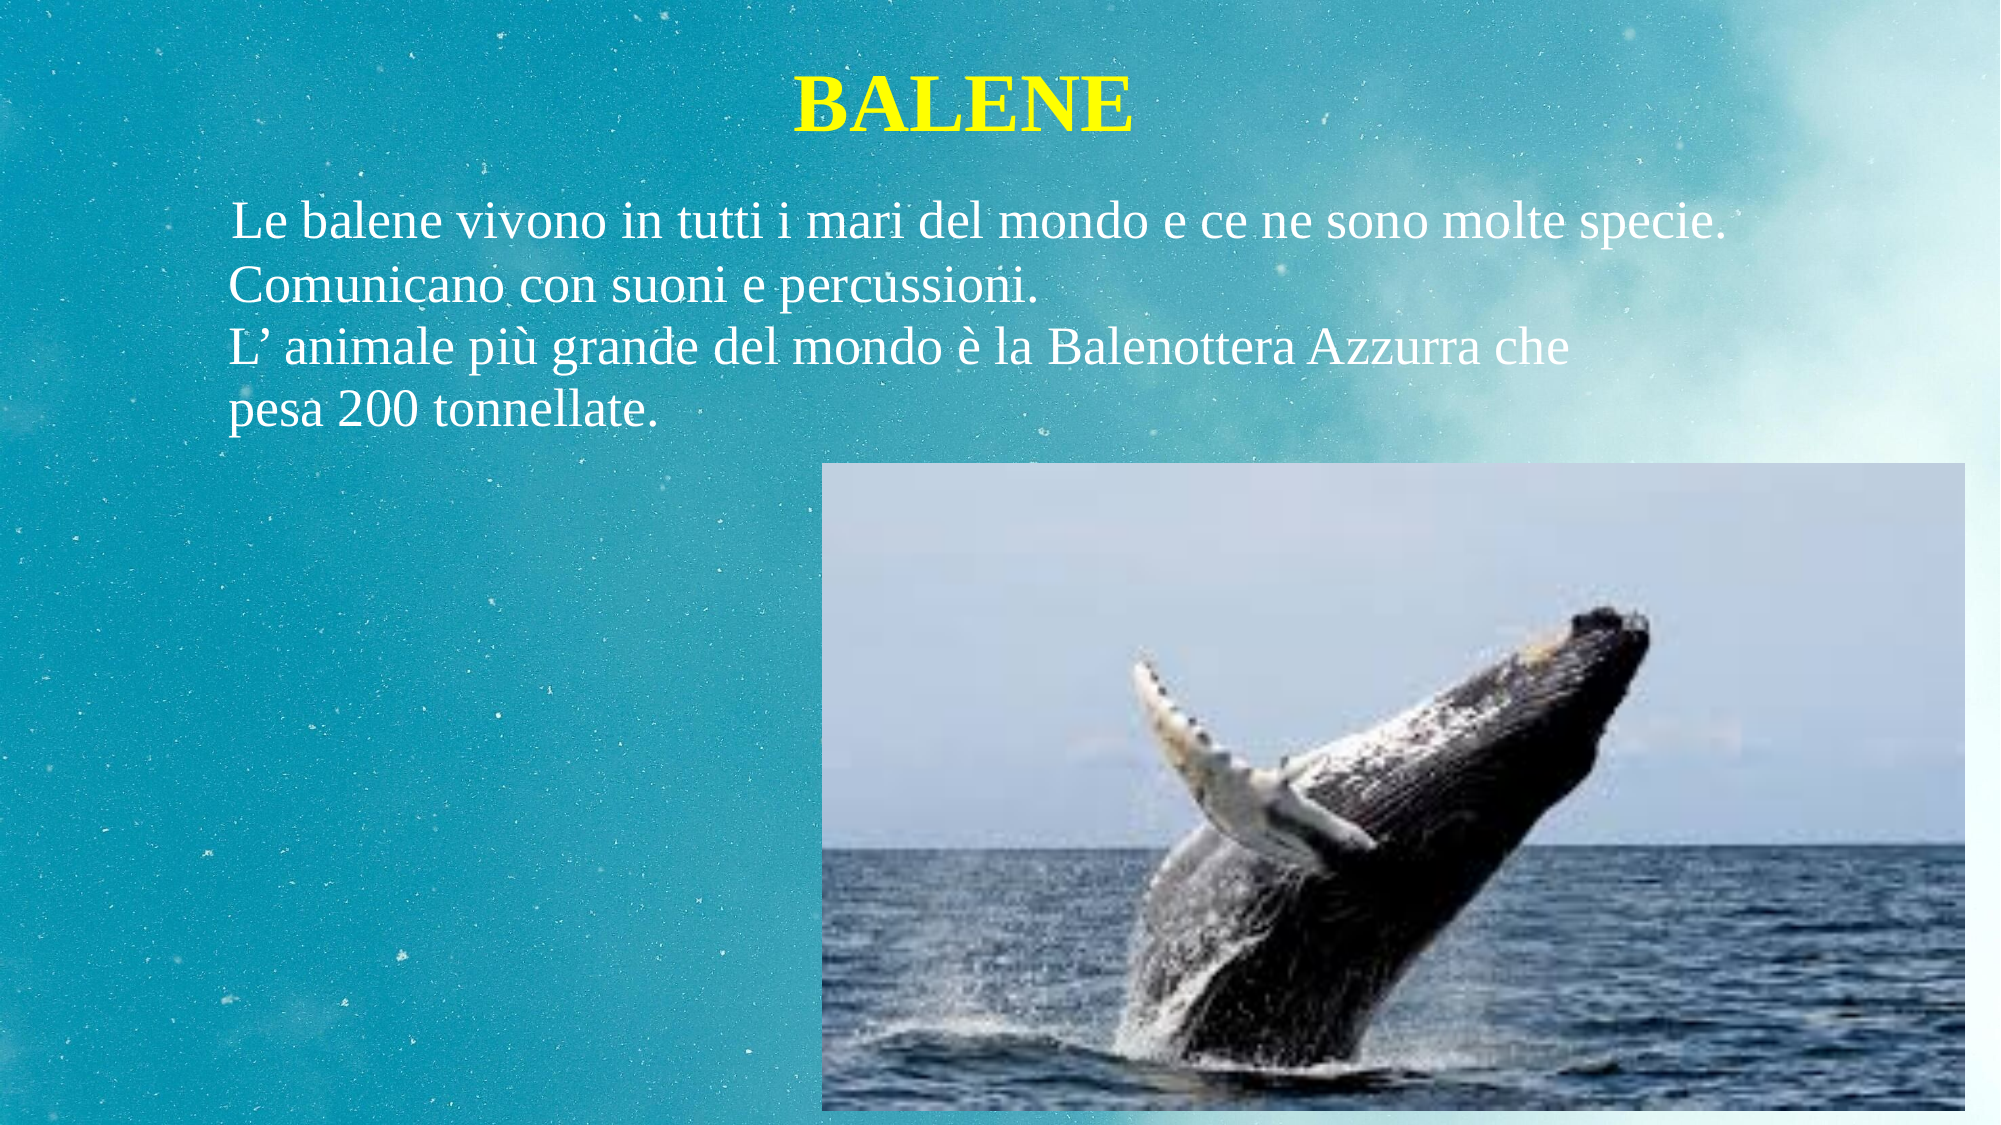

# BALENE
 Le balene vivono in tutti i mari del mondo e ce ne sono molte specie.
 Comunicano con suoni e percussioni.
 L’ animale più grande del mondo è la Balenottera Azzurra che
 pesa 200 tonnellate.